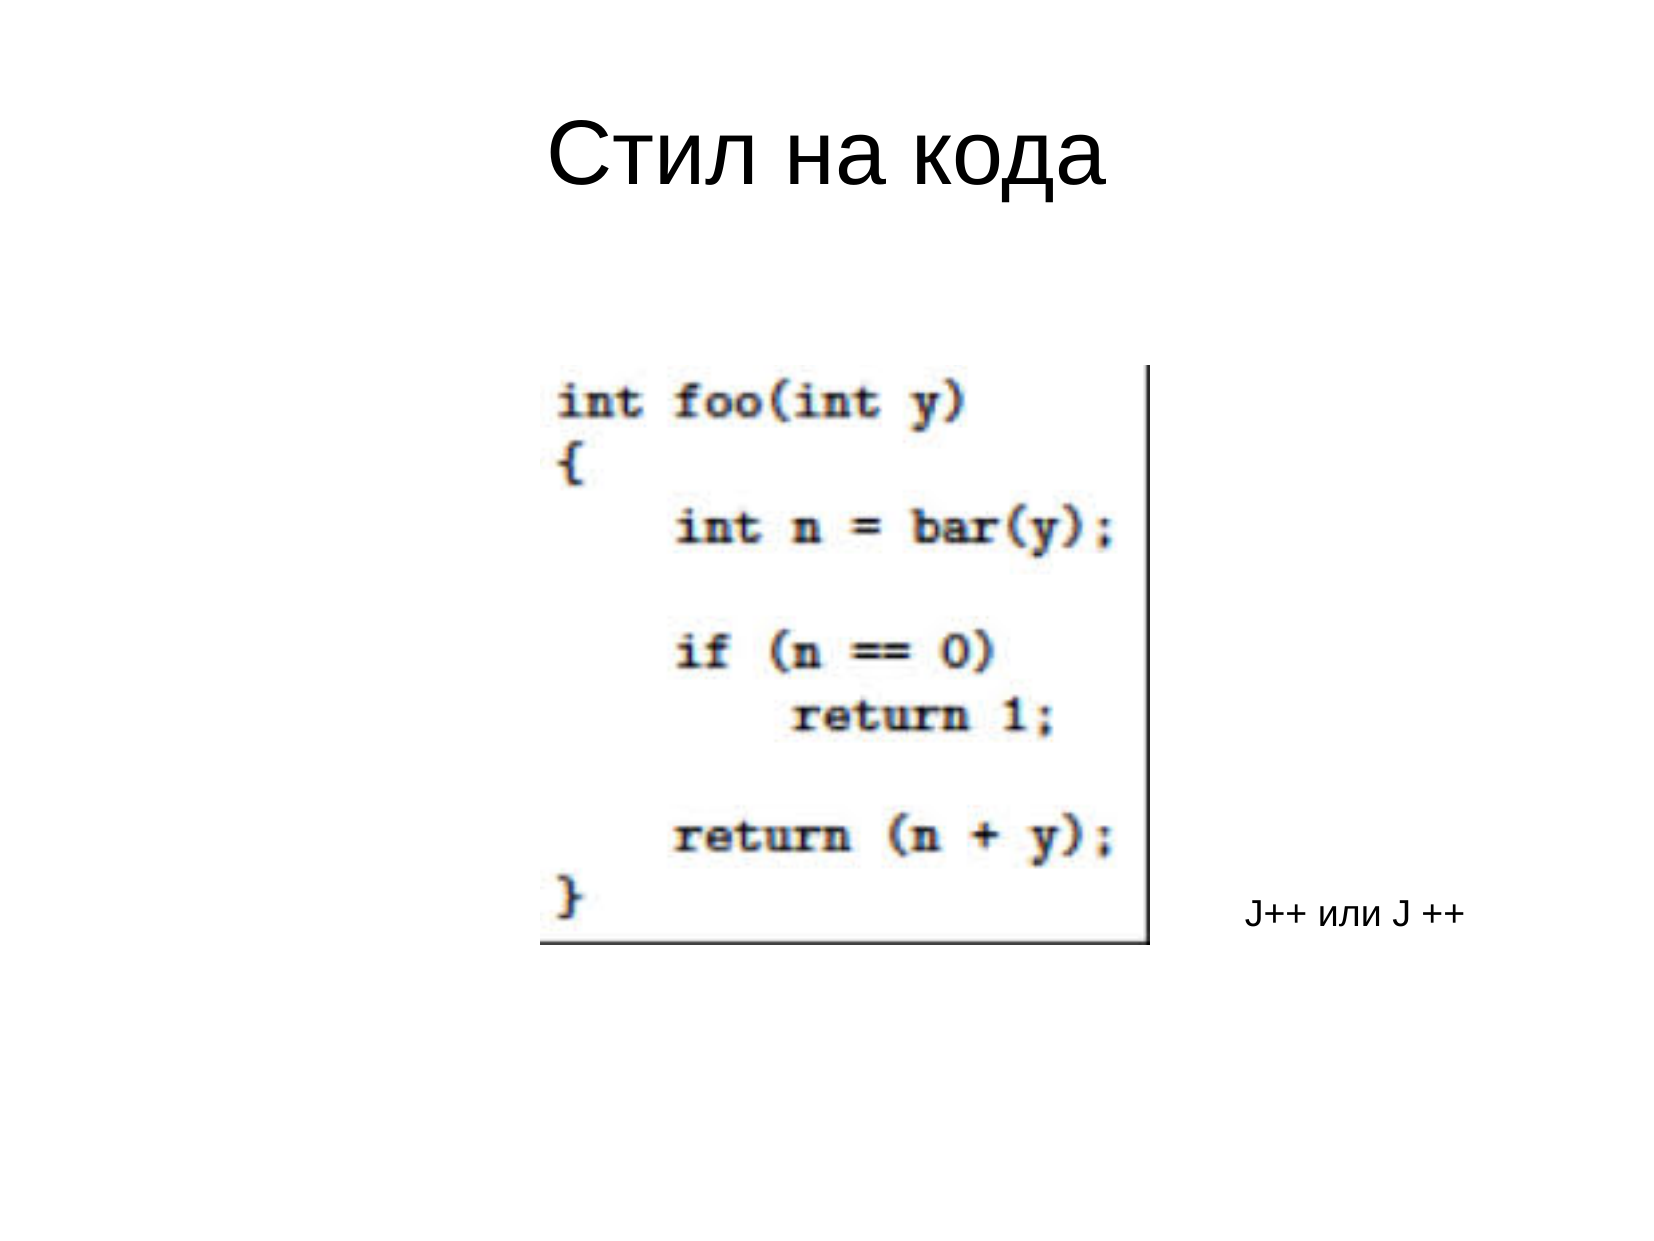

# Стил на кода
J++ или J ++